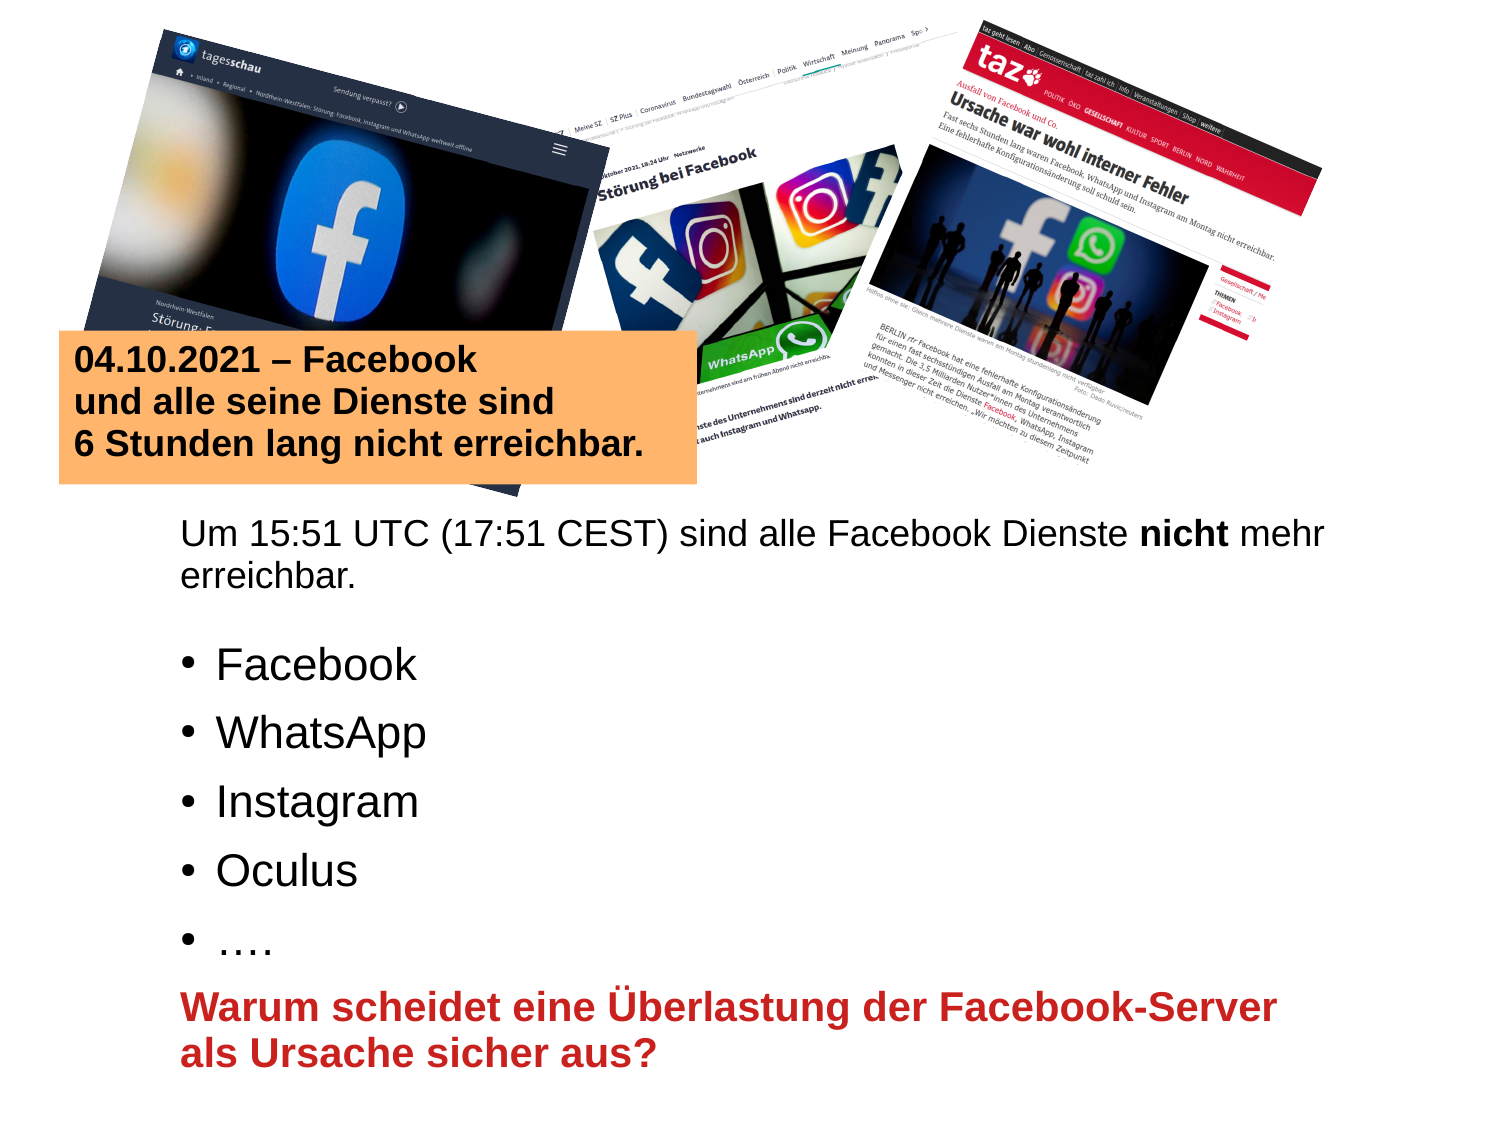

04.10.2021 – Facebook
und alle seine Dienste sind
6 Stunden lang nicht erreichbar.
Um 15:51 UTC (17:51 CEST) sind alle Facebook Dienste nicht mehr erreichbar.
Facebook
WhatsApp
Instagram
Oculus
….
Warum scheidet eine Überlastung der Facebook-Server als Ursache sicher aus?